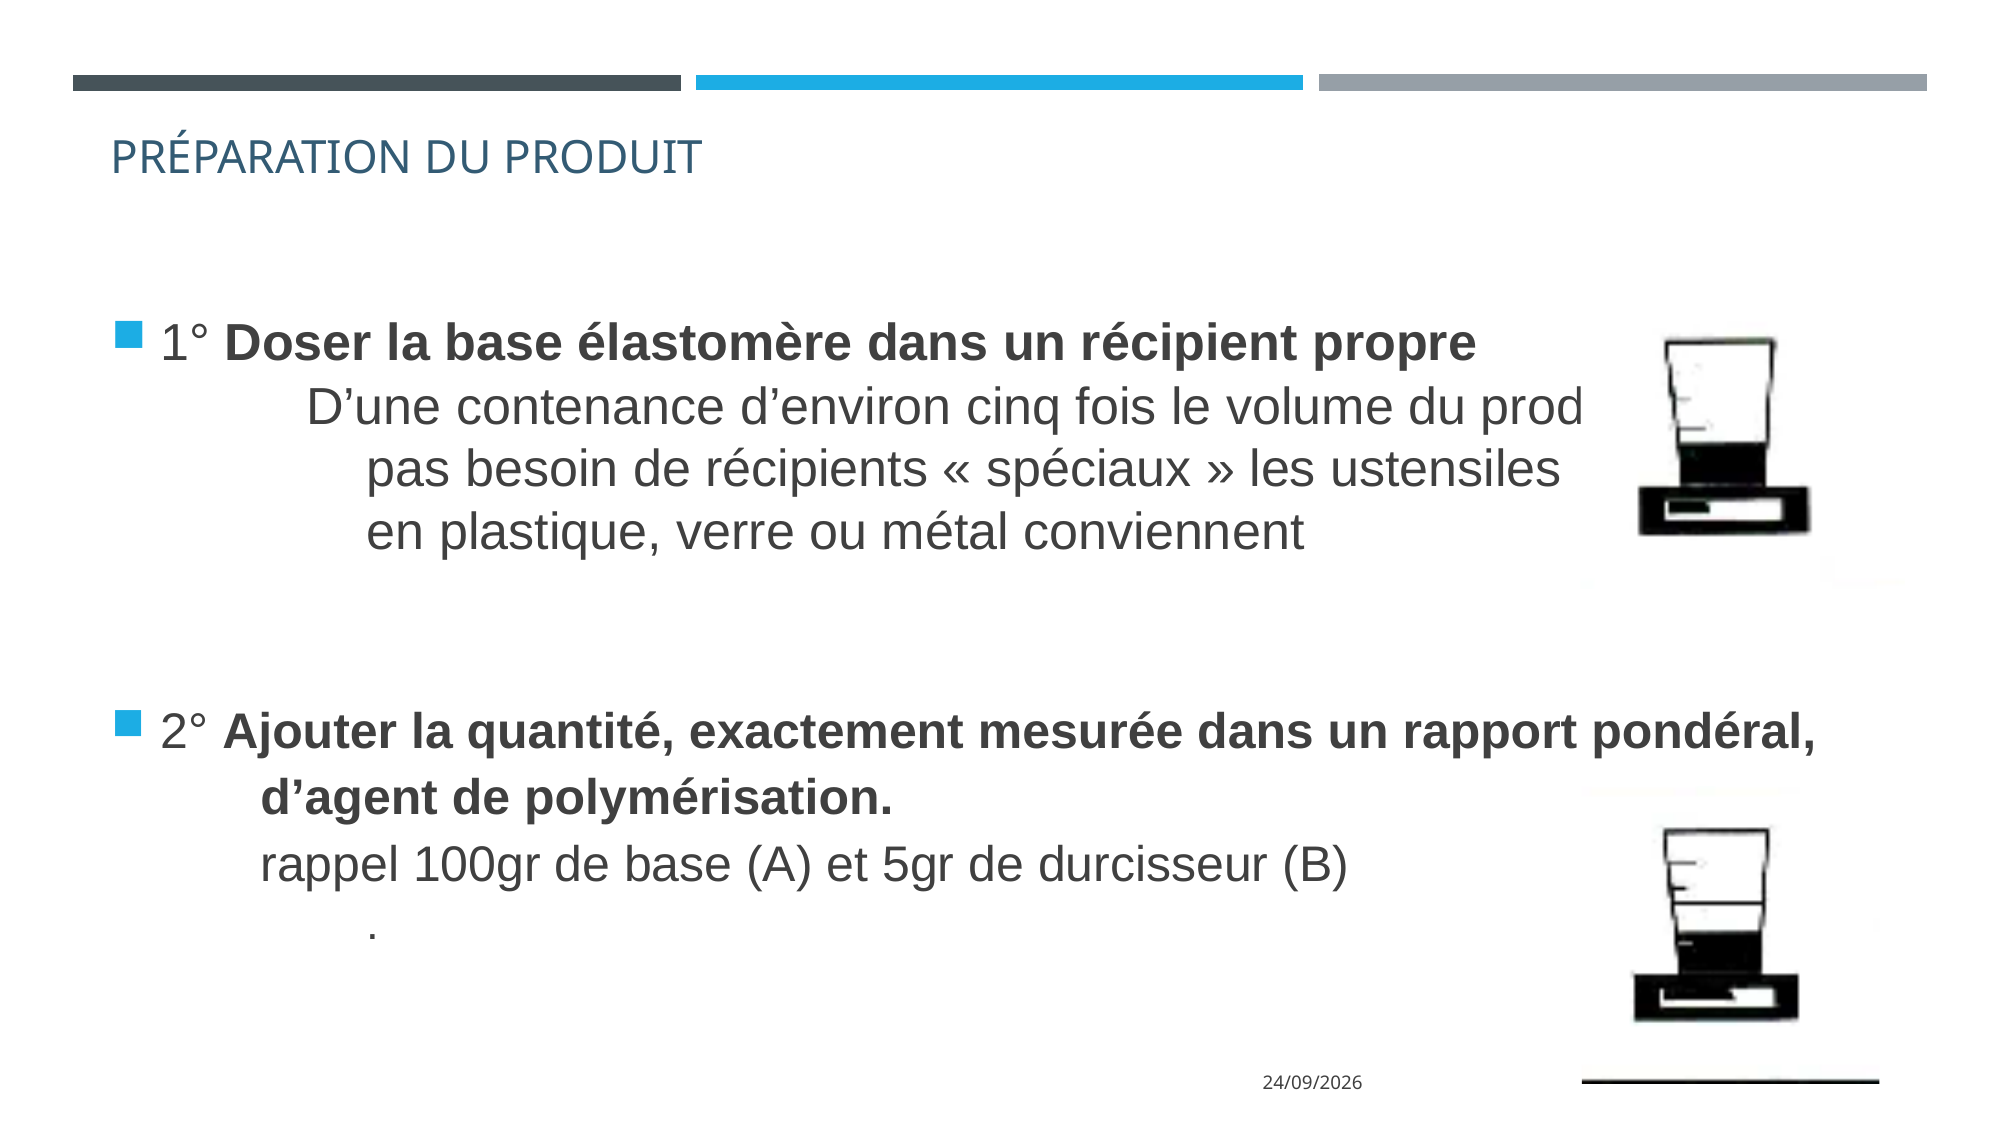

# Préparation du produit
1° Doser la base élastomère dans un récipient propre
	 D’une contenance d’environ cinq fois le volume du produit
		pas besoin de récipients « spéciaux » les ustensiles
		en plastique, verre ou métal conviennent
2° Ajouter la quantité, exactement mesurée dans un rapport pondéral,
		d’agent de polymérisation.
		rappel 100gr de base (A) et 5gr de durcisseur (B)
		.